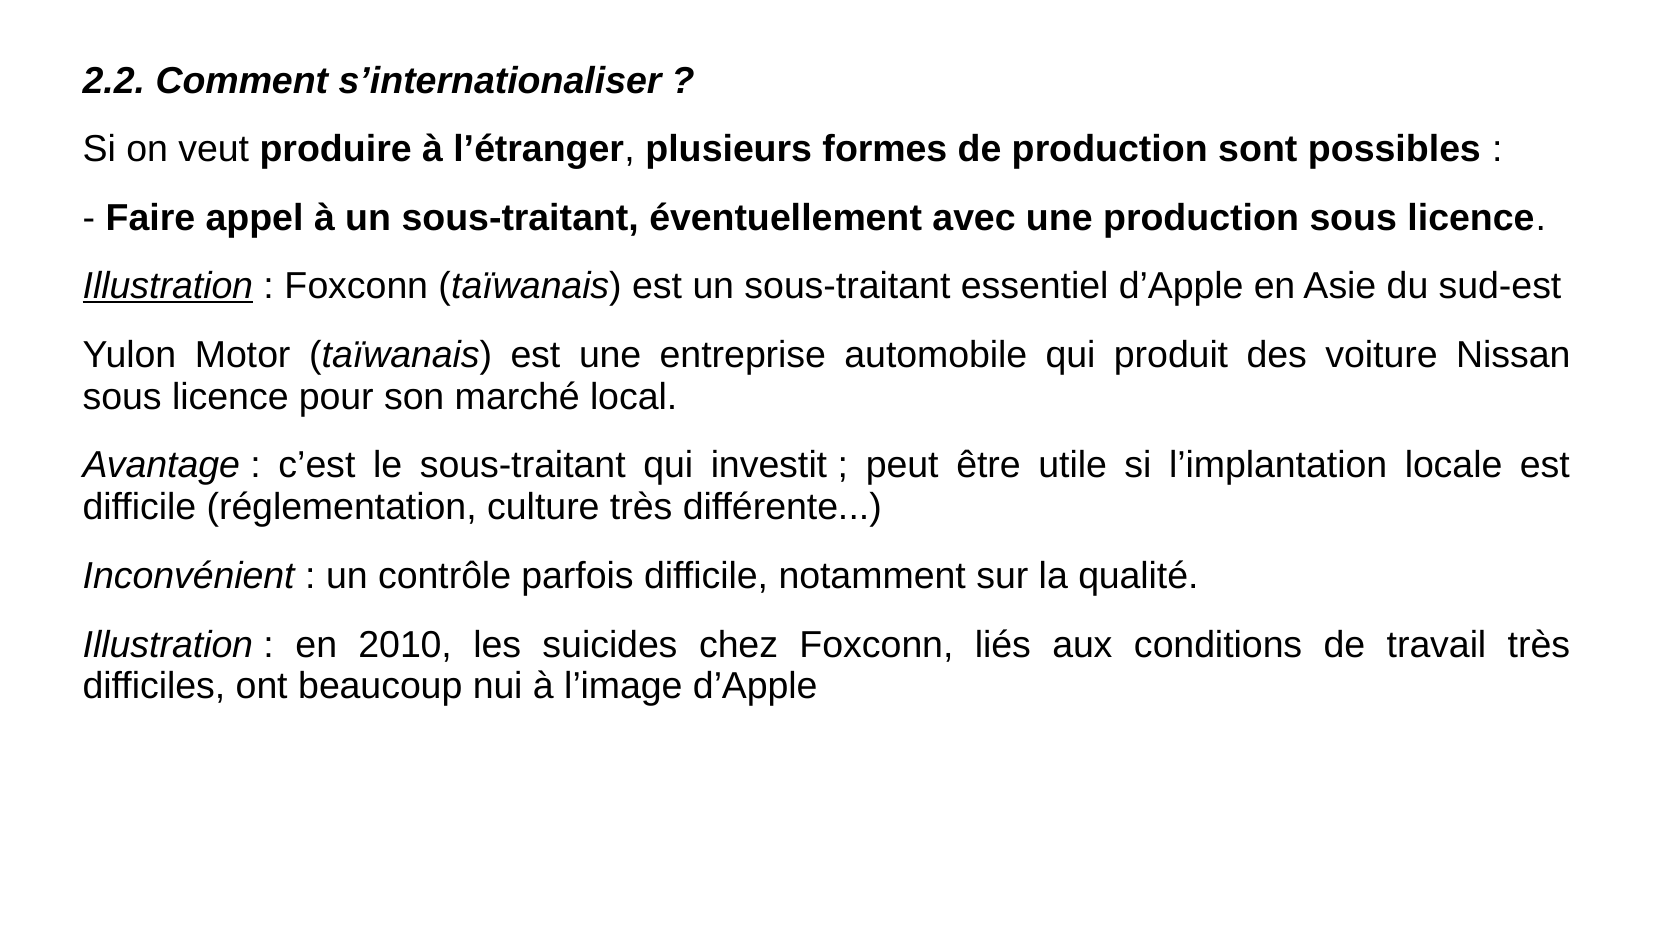

# 2.2. Comment s’internationaliser ?
Si on veut produire à l’étranger, plusieurs formes de production sont possibles :
- Faire appel à un sous-traitant, éventuellement avec une production sous licence.
Illustration : Foxconn (taïwanais) est un sous-traitant essentiel d’Apple en Asie du sud-est
Yulon Motor (taïwanais) est une entreprise automobile qui produit des voiture Nissan sous licence pour son marché local.
Avantage : c’est le sous-traitant qui investit ; peut être utile si l’implantation locale est difficile (réglementation, culture très différente...)
Inconvénient : un contrôle parfois difficile, notamment sur la qualité.
Illustration : en 2010, les suicides chez Foxconn, liés aux conditions de travail très difficiles, ont beaucoup nui à l’image d’Apple